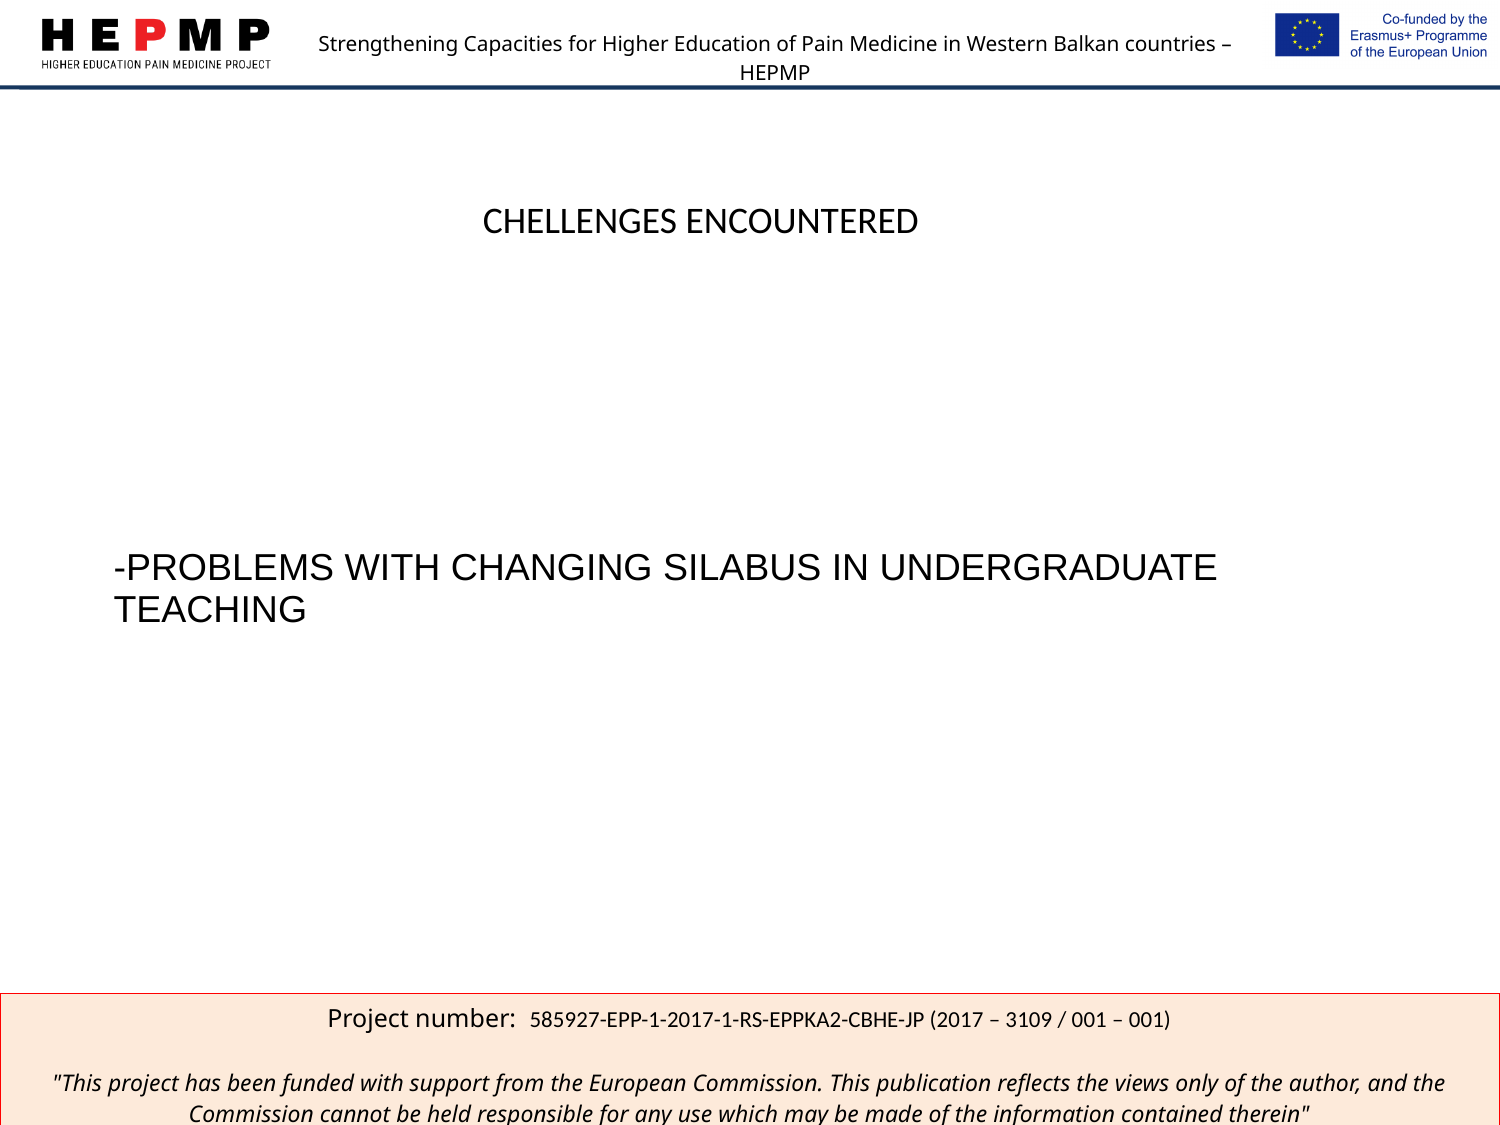

# CHELLENGES ENCOUNTERED
-PROBLEMS WITH CHANGING SILABUS IN UNDERGRADUATE TEACHING